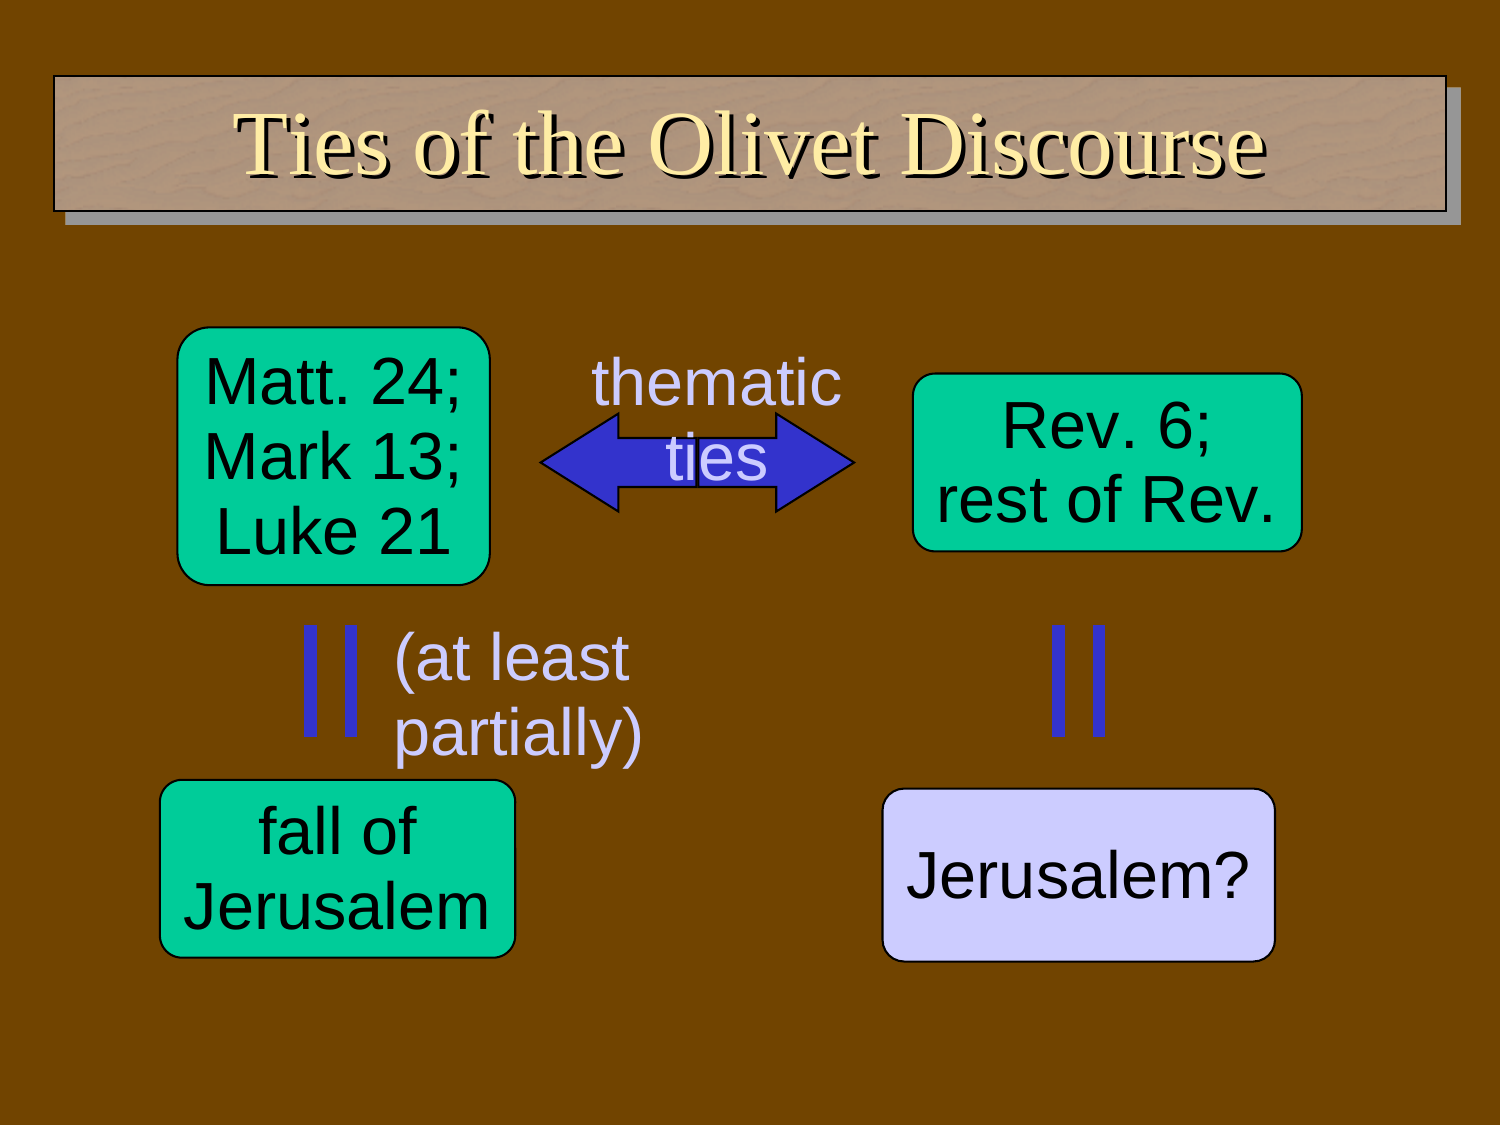

# Ties of the Olivet Discourse
Matt. 24;
Mark 13;
Luke 21
thematic
ties
Rev. 6;
rest of Rev.
(at least partially)
fall of
Jerusalem
Jerusalem?